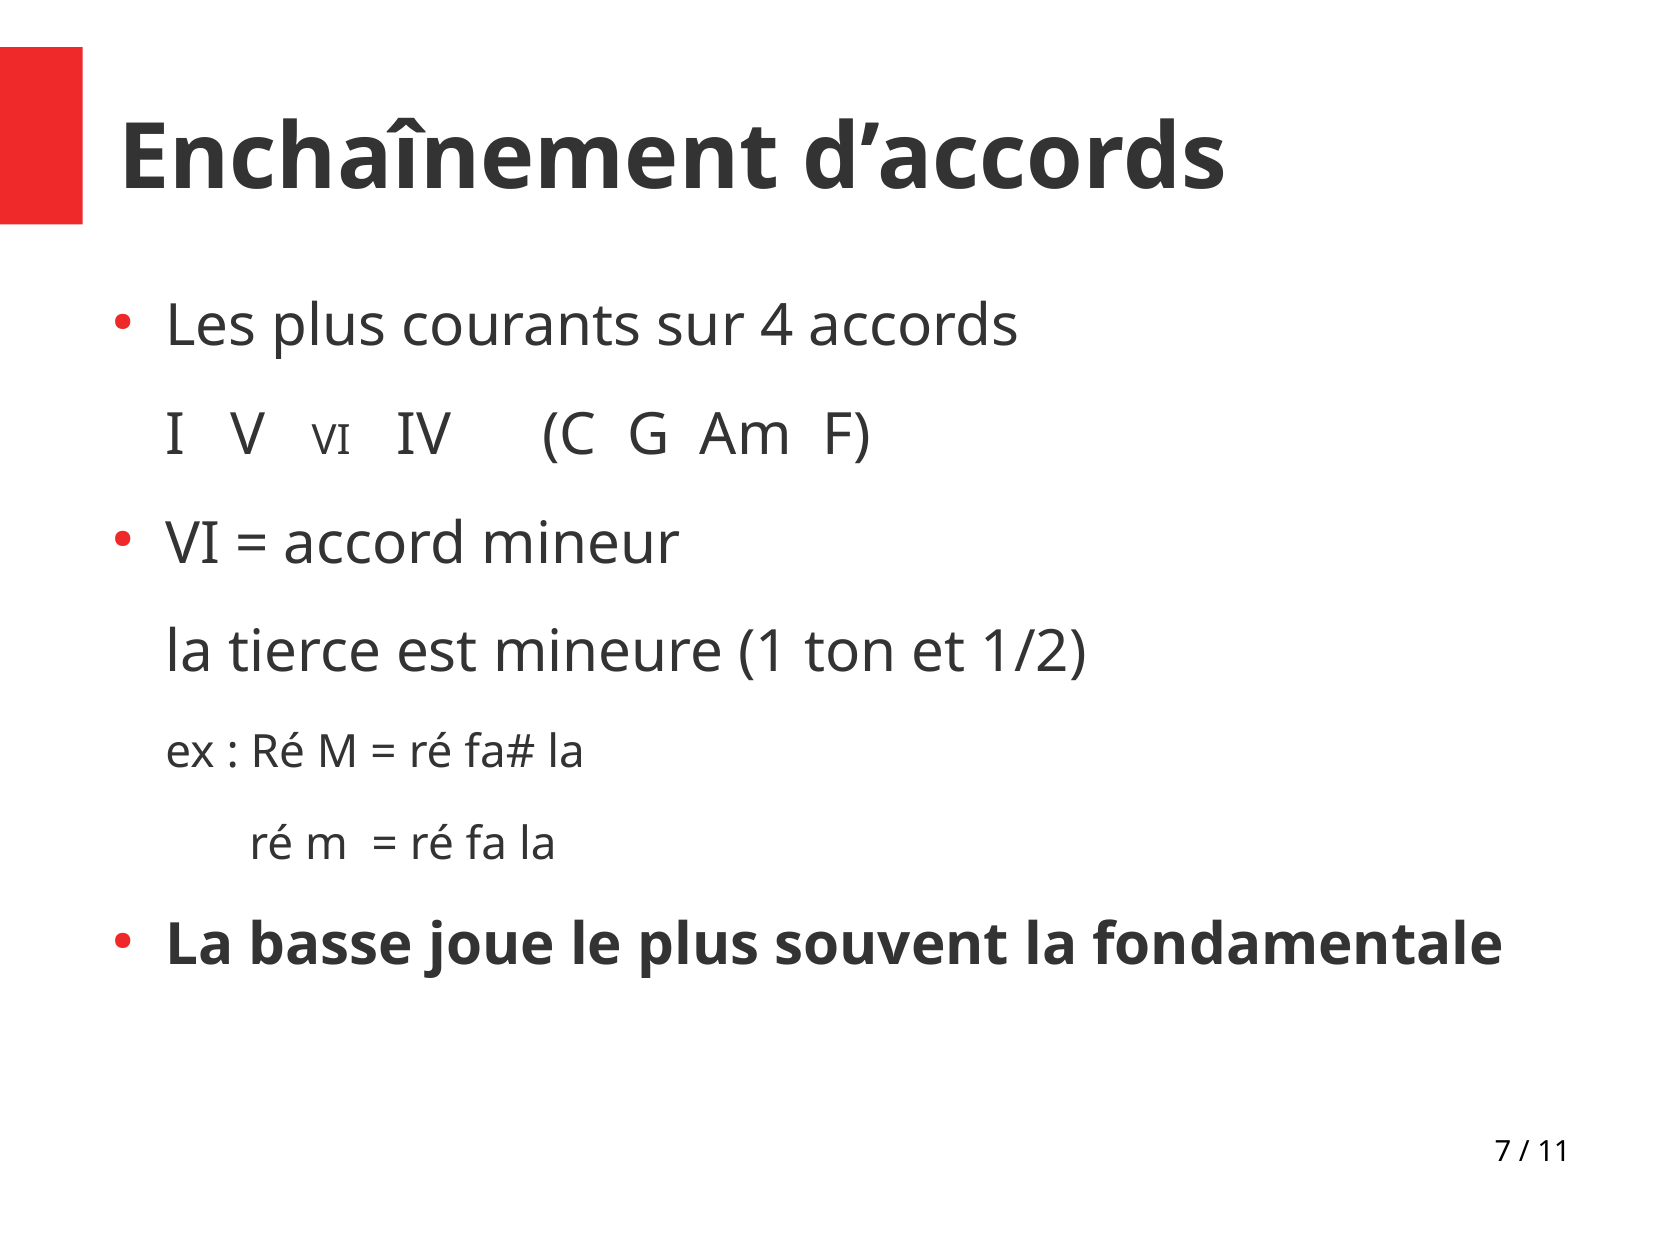

# Enchaînement d’accords
Les plus courants sur 4 accords
I V VI IV (C G Am F)
VI = accord mineur
la tierce est mineure (1 ton et 1/2)
ex : Ré M = ré fa# la
 ré m = ré fa la
La basse joue le plus souvent la fondamentale
7